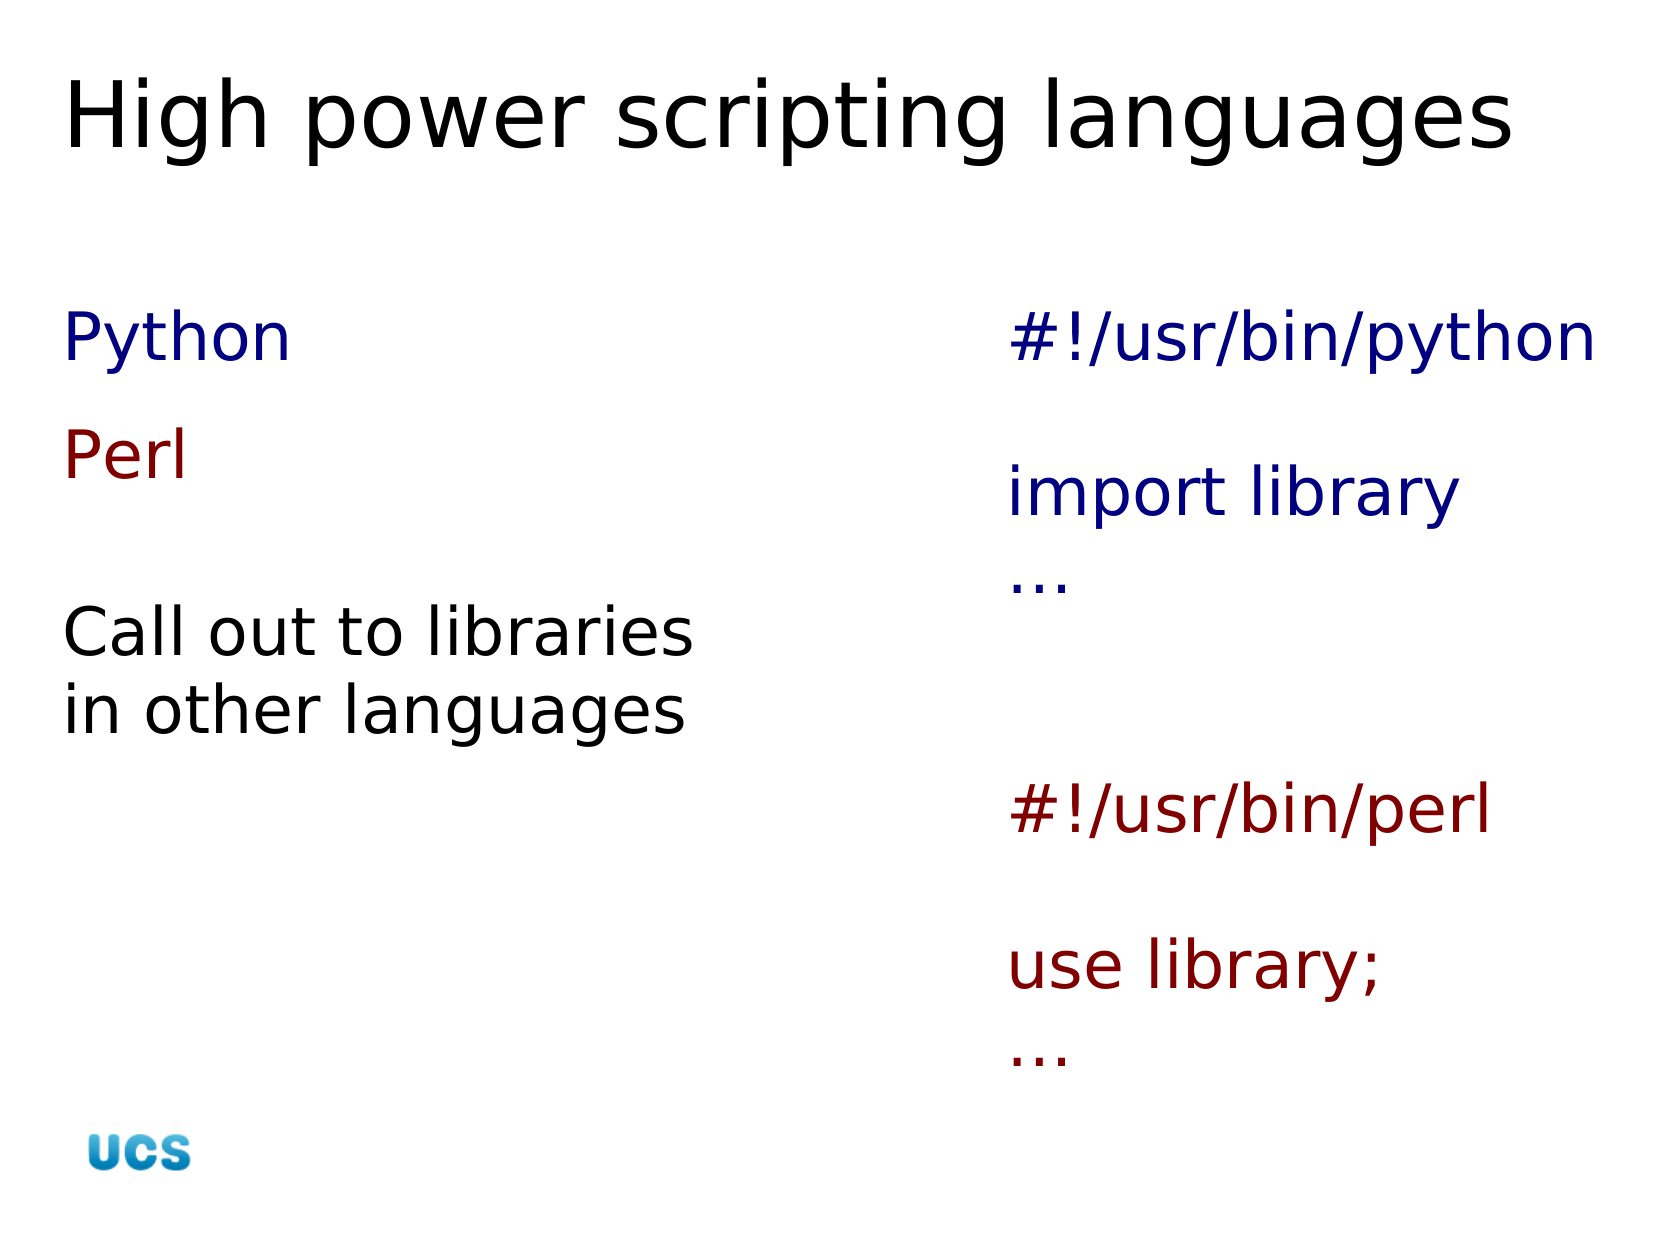

High power scripting languages
Python
#!/usr/bin/python
import library
…
Perl
Call out to libraries
in other languages
#!/usr/bin/perl
use library;
…